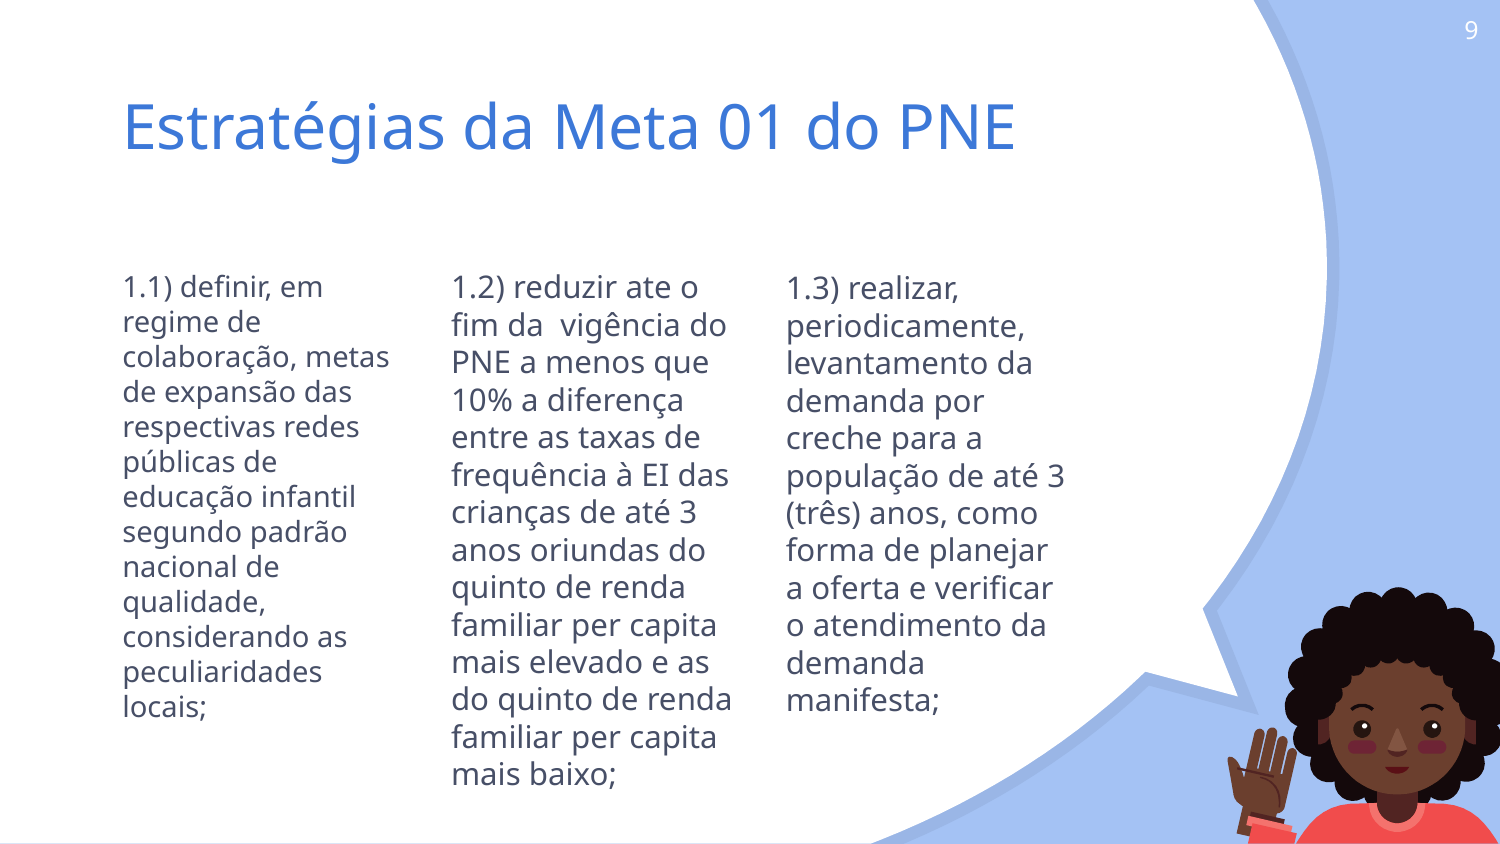

# Estratégias da Meta 01 do PNE
1.2) reduzir ate o fim da vigência do PNE a menos que 10% a diferença entre as taxas de frequência à EI das crianças de até 3 anos oriundas do quinto de renda familiar per capita mais elevado e as do quinto de renda familiar per capita mais baixo;
1.1) definir, em regime de colaboração, metas de expansão das respectivas redes públicas de educação infantil segundo padrão nacional de qualidade, considerando as peculiaridades locais;
1.3) realizar, periodicamente, levantamento da demanda por creche para a população de até 3 (três) anos, como forma de planejar a oferta e verificar o atendimento da demanda manifesta;